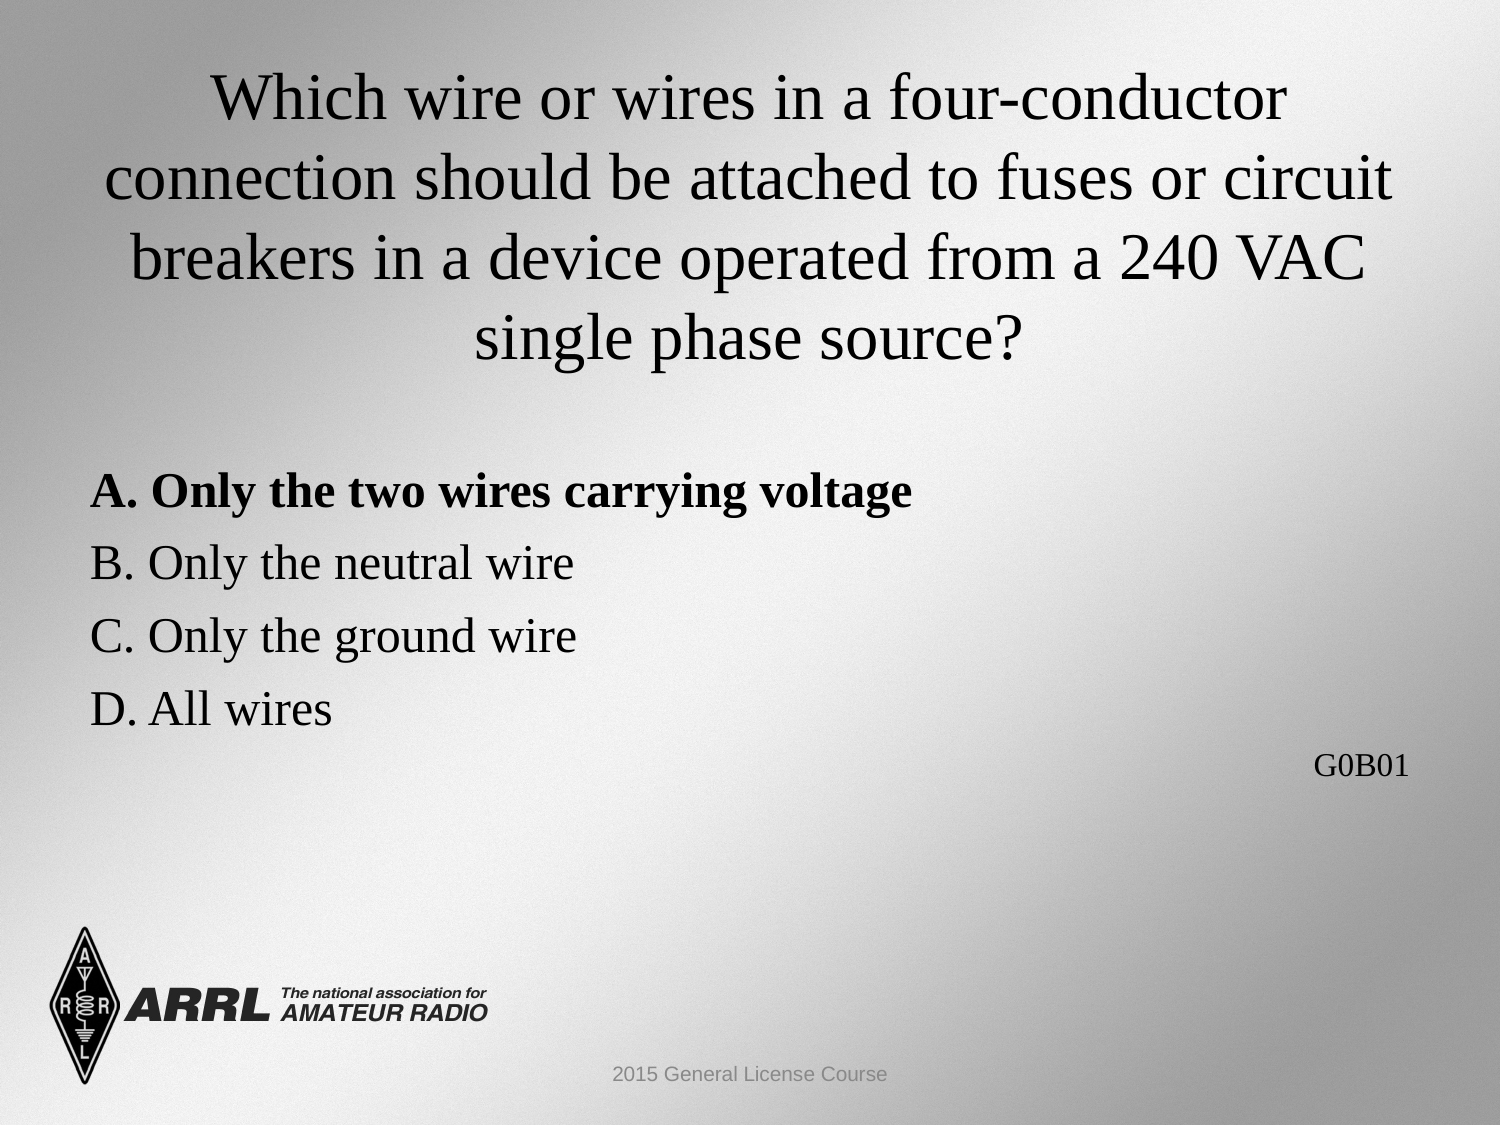

# Which wire or wires in a four-conductor connection should be attached to fuses or circuit breakers in a device operated from a 240 VAC single phase source?
A. Only the two wires carrying voltage
B. Only the neutral wire
C. Only the ground wire
D. All wires
G0B01
2015 General License Course